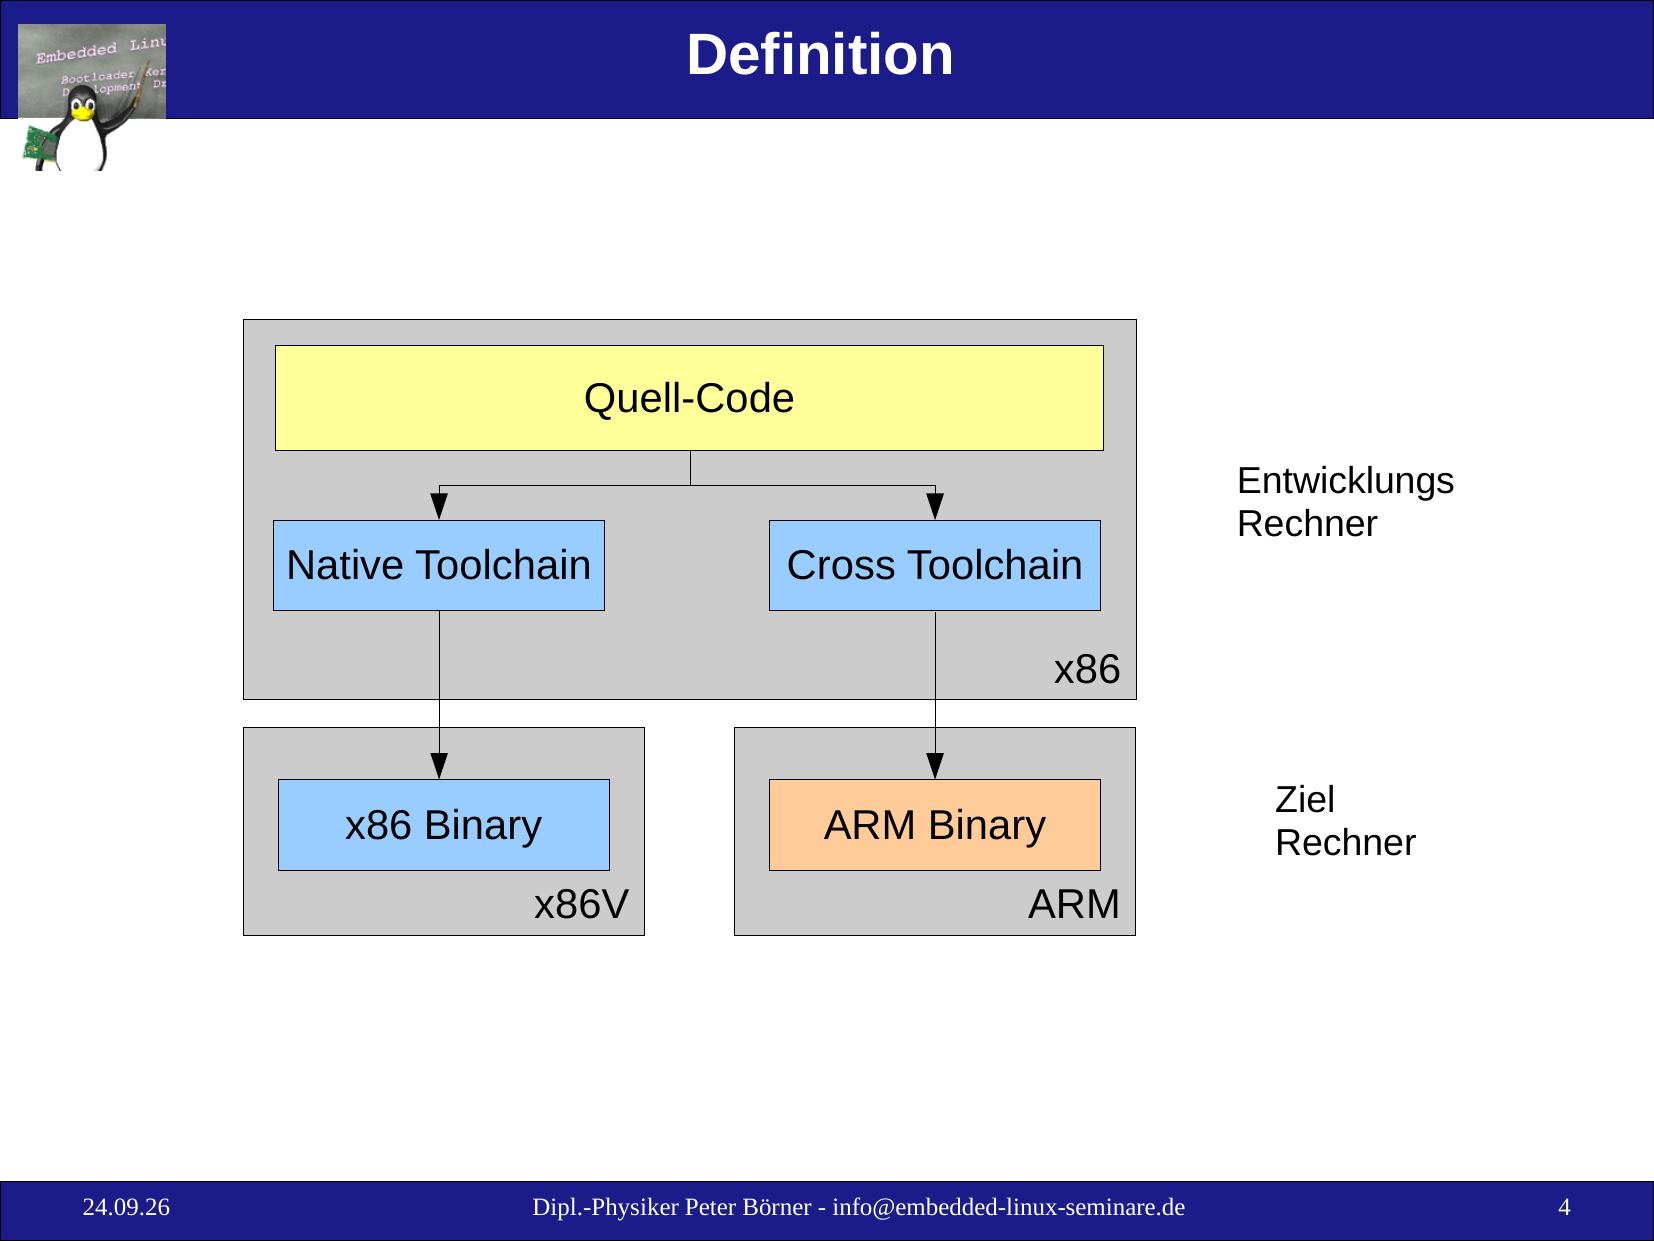

# Definition
x86
Quell-Code
Native Toolchain
Cross Toolchain
Entwicklungs
Rechner
x86V
x86 Binary
ARM
ARM Binary
Ziel
Rechner
 Dipl.-Physiker Peter Börner - info@embedded-linux-seminare.de
4